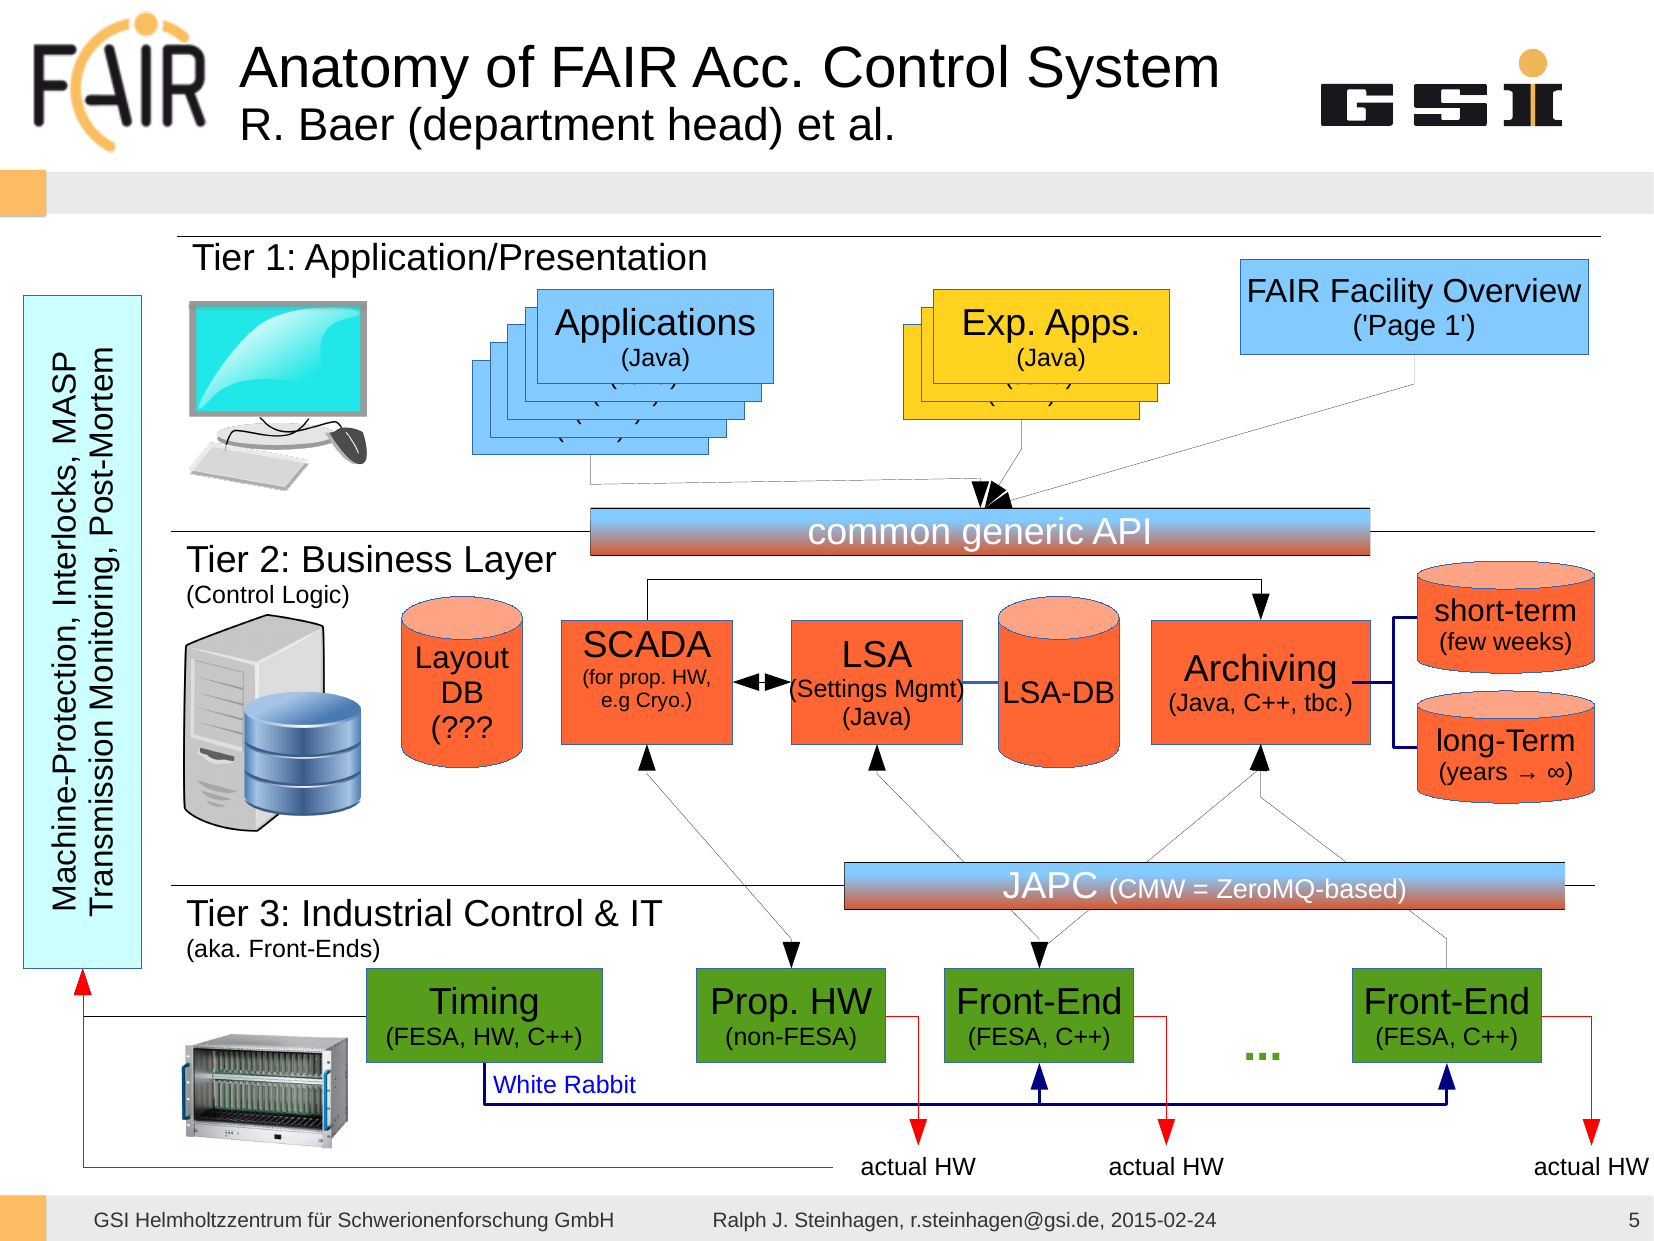

# Anatomy of FAIR Acc. Control System R. Baer (department head) et al.
Tier 1: Application/Presentation
FAIR Facility Overview
('Page 1')
Applications
(Java)
Exp. Apps.
(Java)
Applications
(Java)
Applications
(Java)
Applications
(Java)
Applications
(Java)
Applications
(Java)
Applications
(Java)
common generic API
Tier 2: Business Layer
(Control Logic)
short-term
(few weeks)
Machine-Protection, Interlocks, MASP
Transmission Monitoring, Post-Mortem
LSA-DB
Layout
DB
(???
SCADA
(for prop. HW,
e.g Cryo.)
LSA
(Settings Mgmt)
(Java)
Archiving
(Java, C++, tbc.)
long-Term
(years → ∞)
JAPC (CMW = ZeroMQ-based)
Tier 3: Industrial Control & IT
(aka. Front-Ends)
Timing
(FESA, HW, C++)
Prop. HW
(non-FESA)
Front-End
(FESA, C++)
Front-End
(FESA, C++)
...
White Rabbit
actual HW
actual HW
actual HW